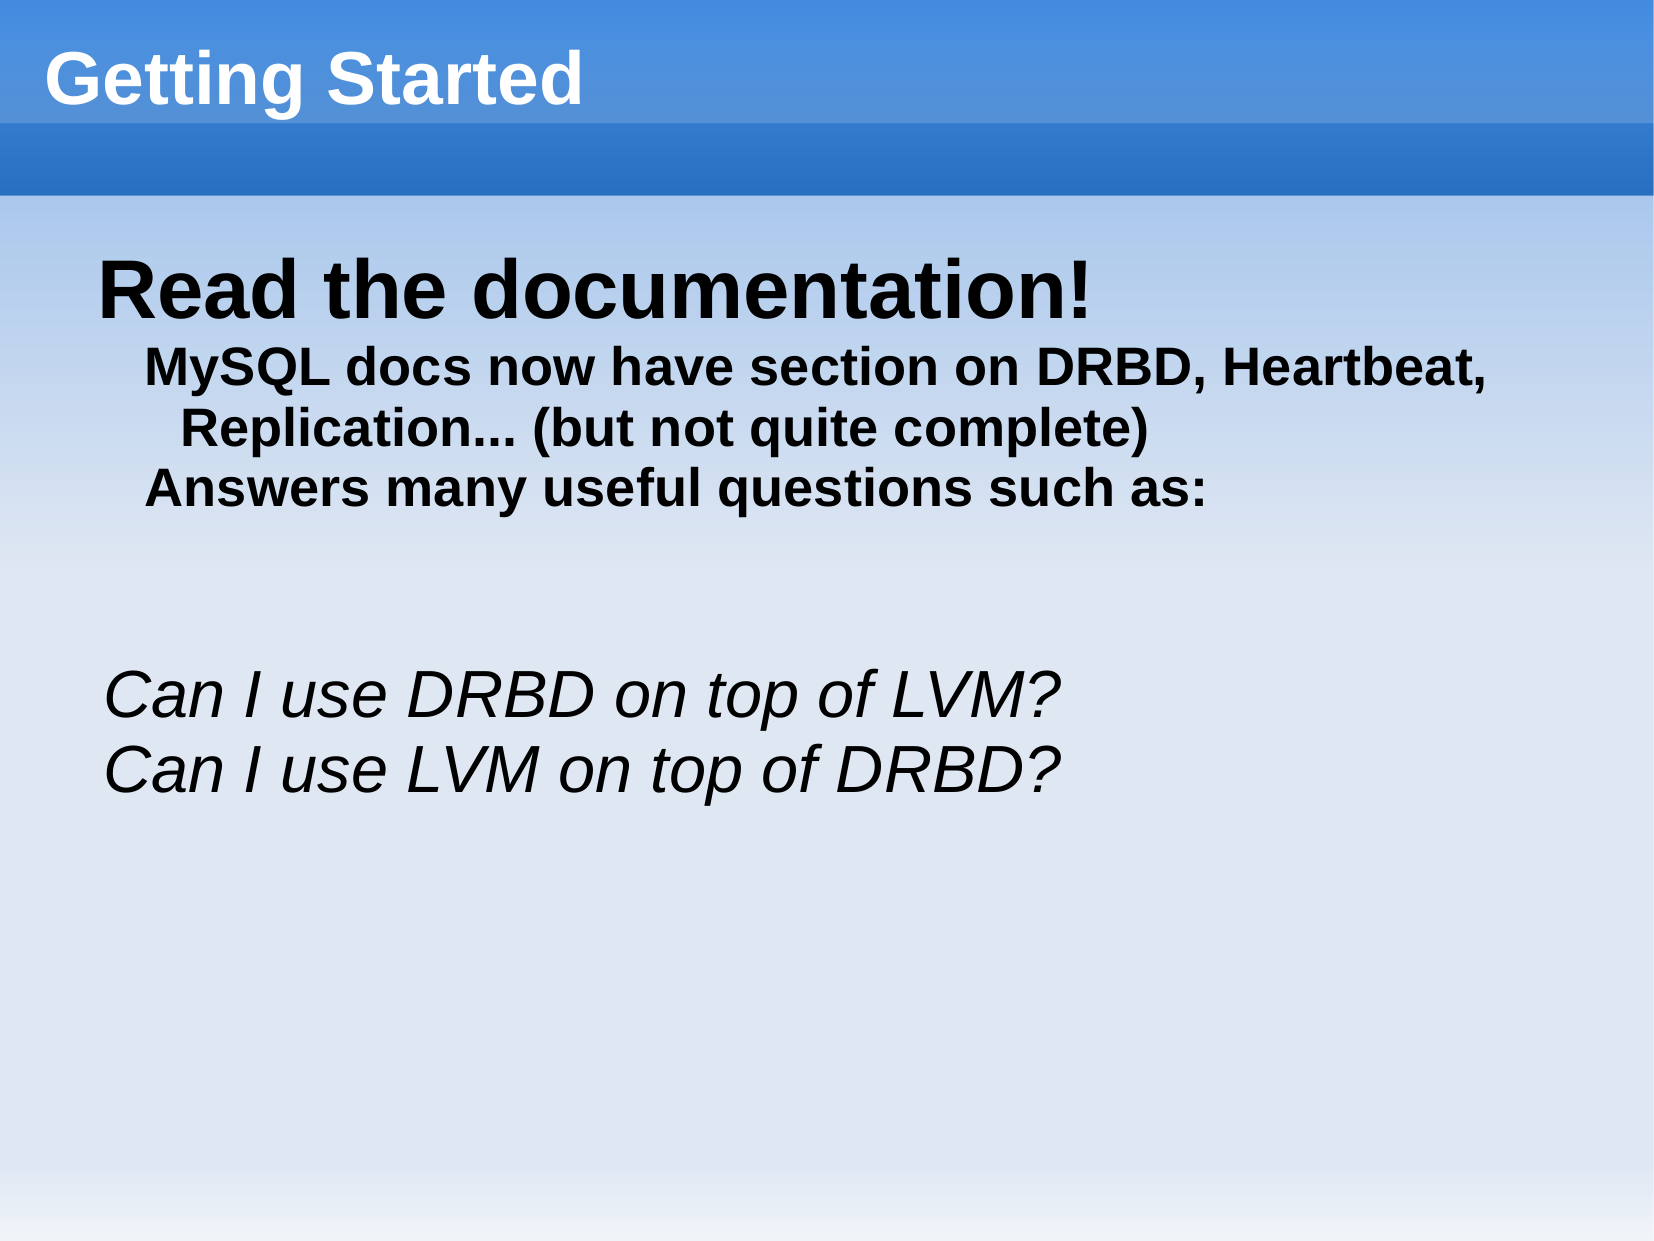

Getting Started
 Read the documentation!
MySQL docs now have section on DRBD, Heartbeat, Replication... (but not quite complete)
Answers many useful questions such as:
Can I use DRBD on top of LVM?
Can I use LVM on top of DRBD?